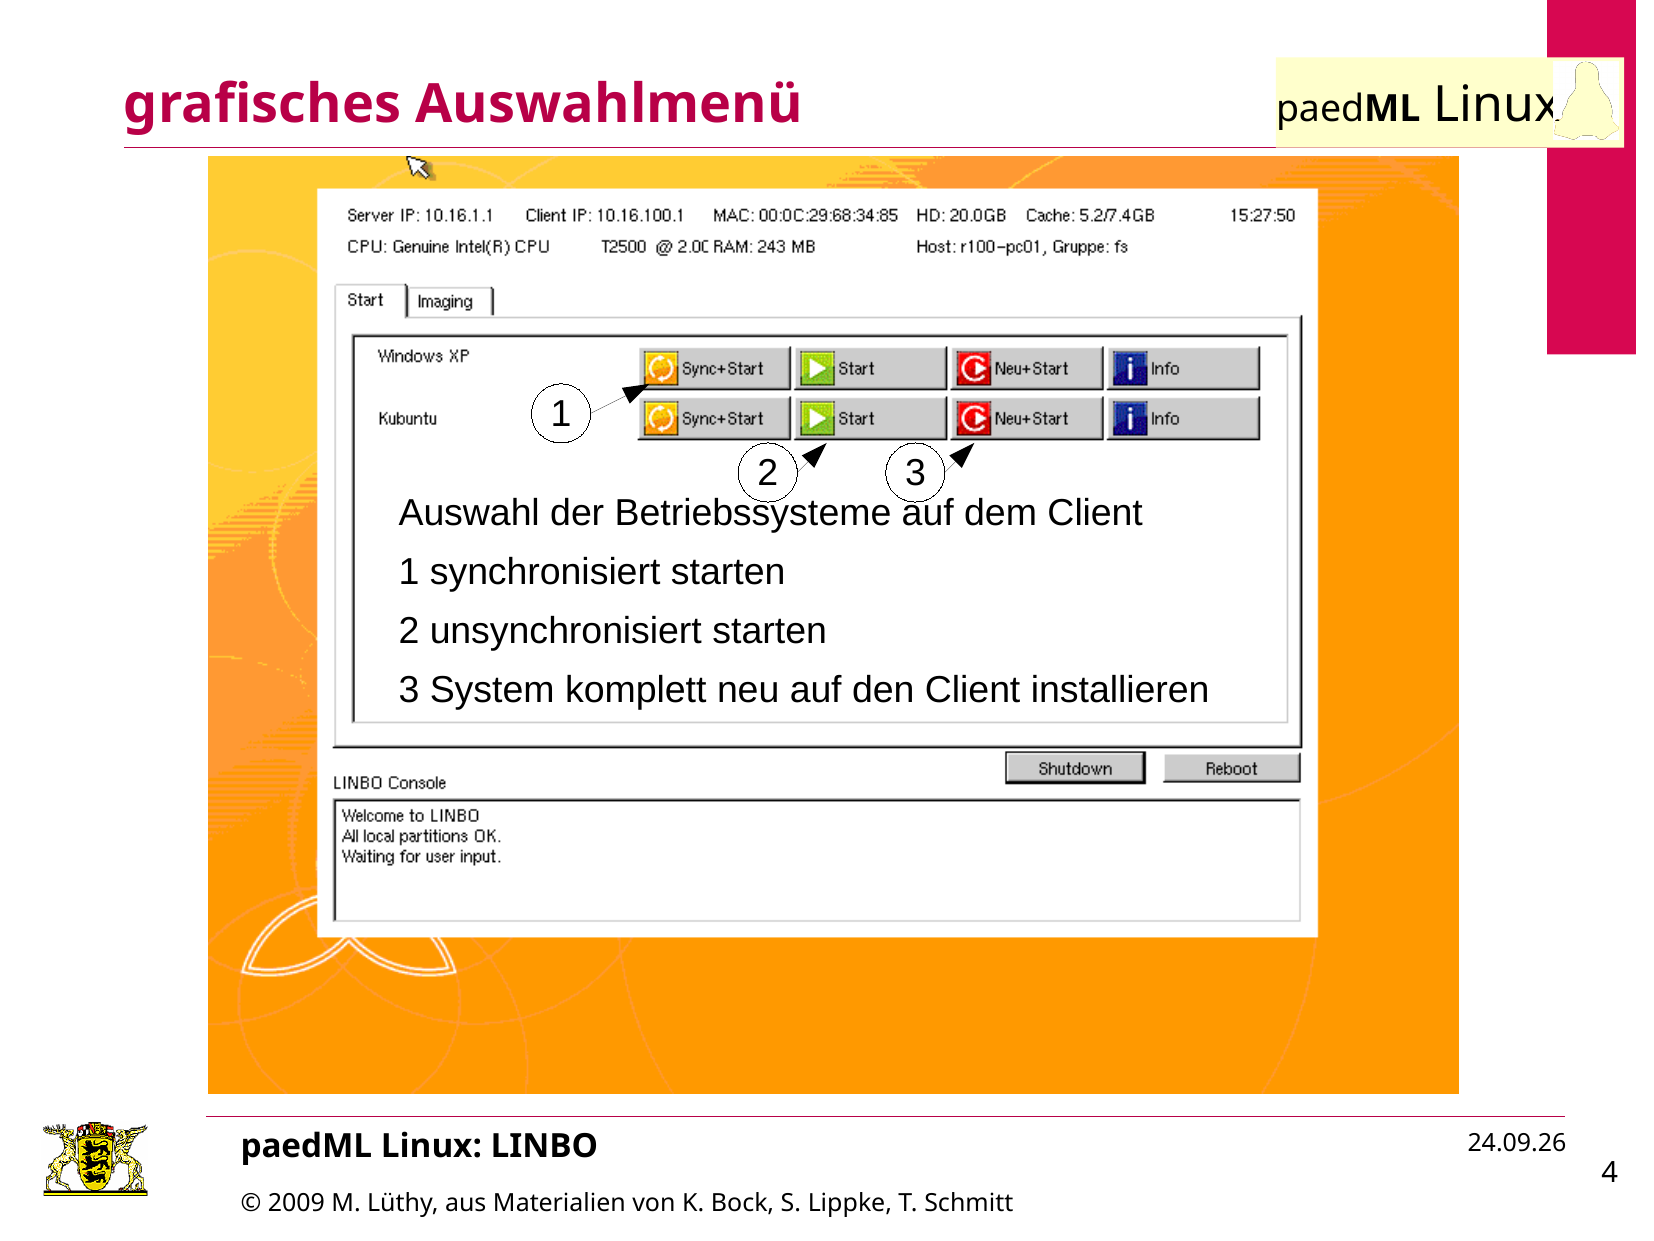

# grafisches Auswahlmenü
1
2
3
Auswahl der Betriebssysteme auf dem Client
1 synchronisiert starten
2 unsynchronisiert starten
3 System komplett neu auf den Client installieren
© M. Lüthy, J. von der Ruhr, G. Rabus, M. Müller
4